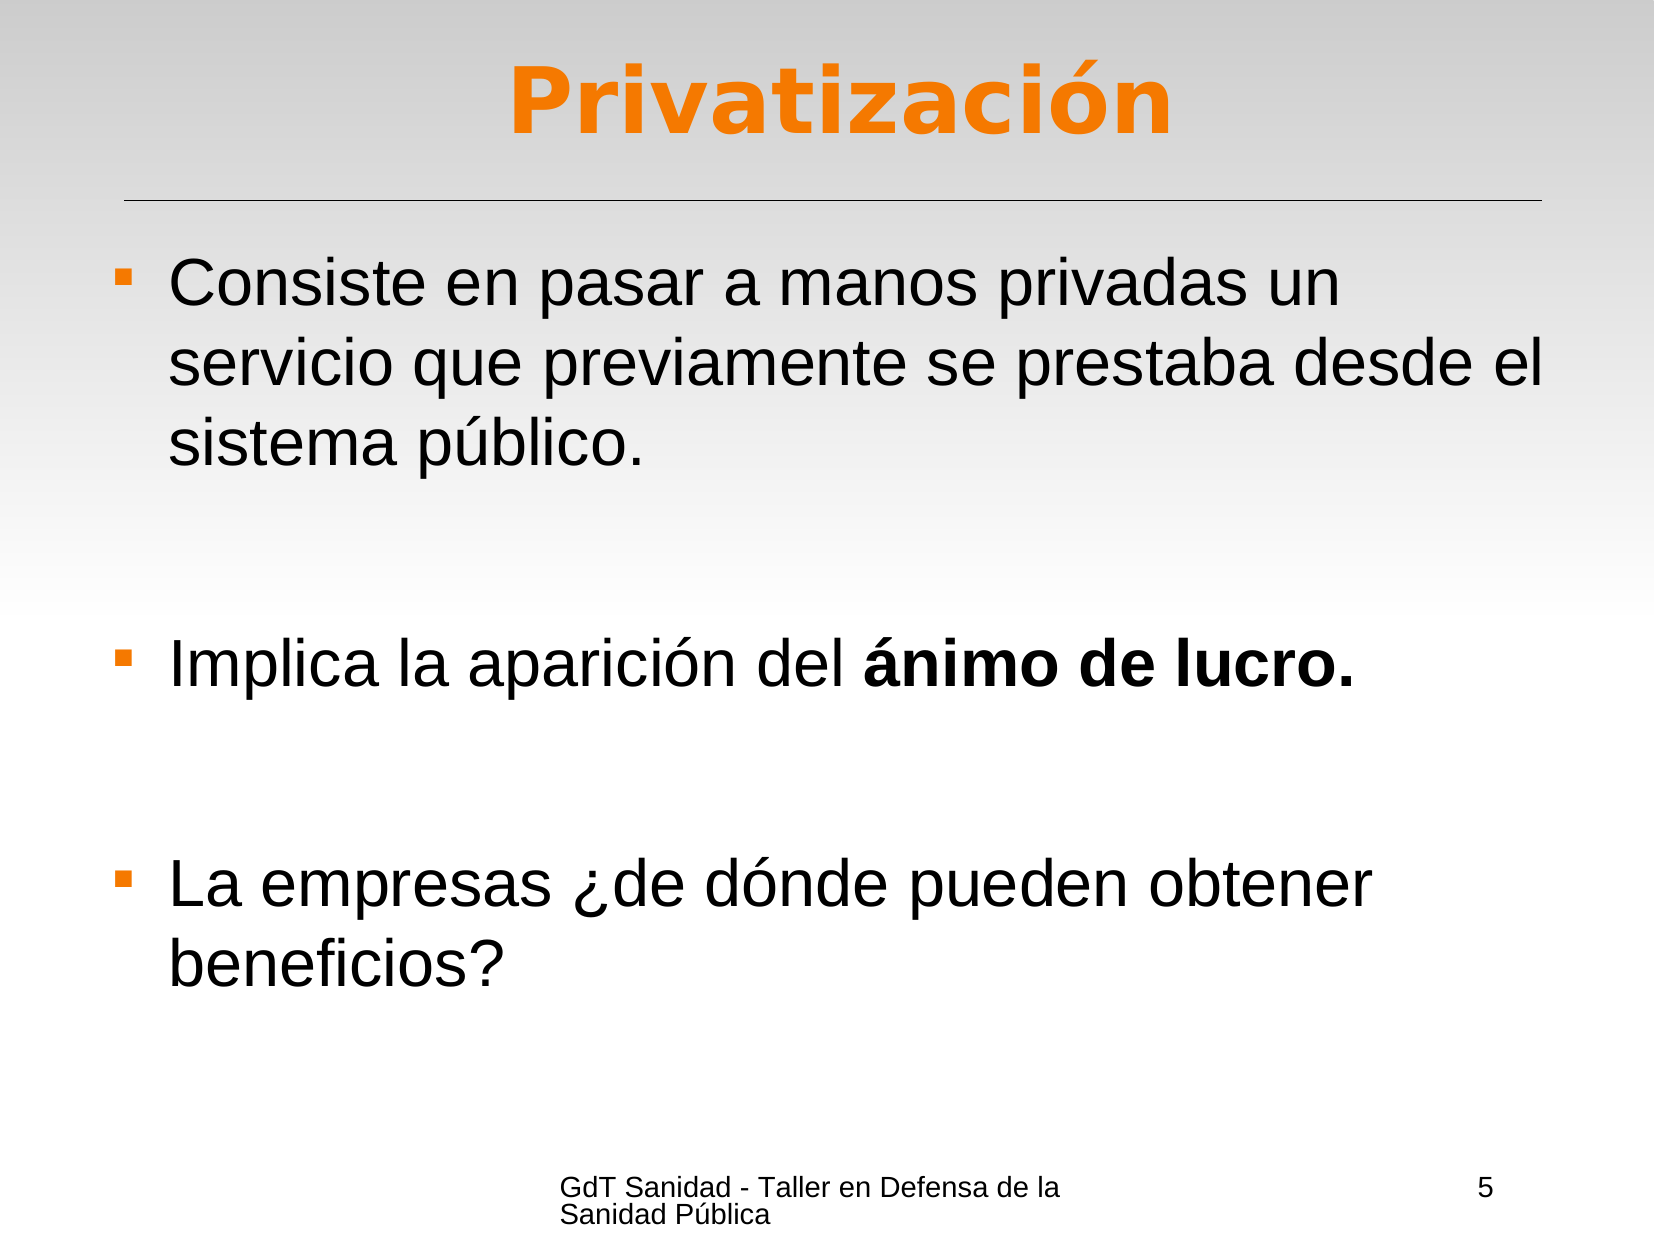

Privatización
# Consiste en pasar a manos privadas un servicio que previamente se prestaba desde el sistema público.
Implica la aparición del ánimo de lucro.
La empresas ¿de dónde pueden obtener beneficios?
GdT Sanidad - Taller en Defensa de la Sanidad Pública
5